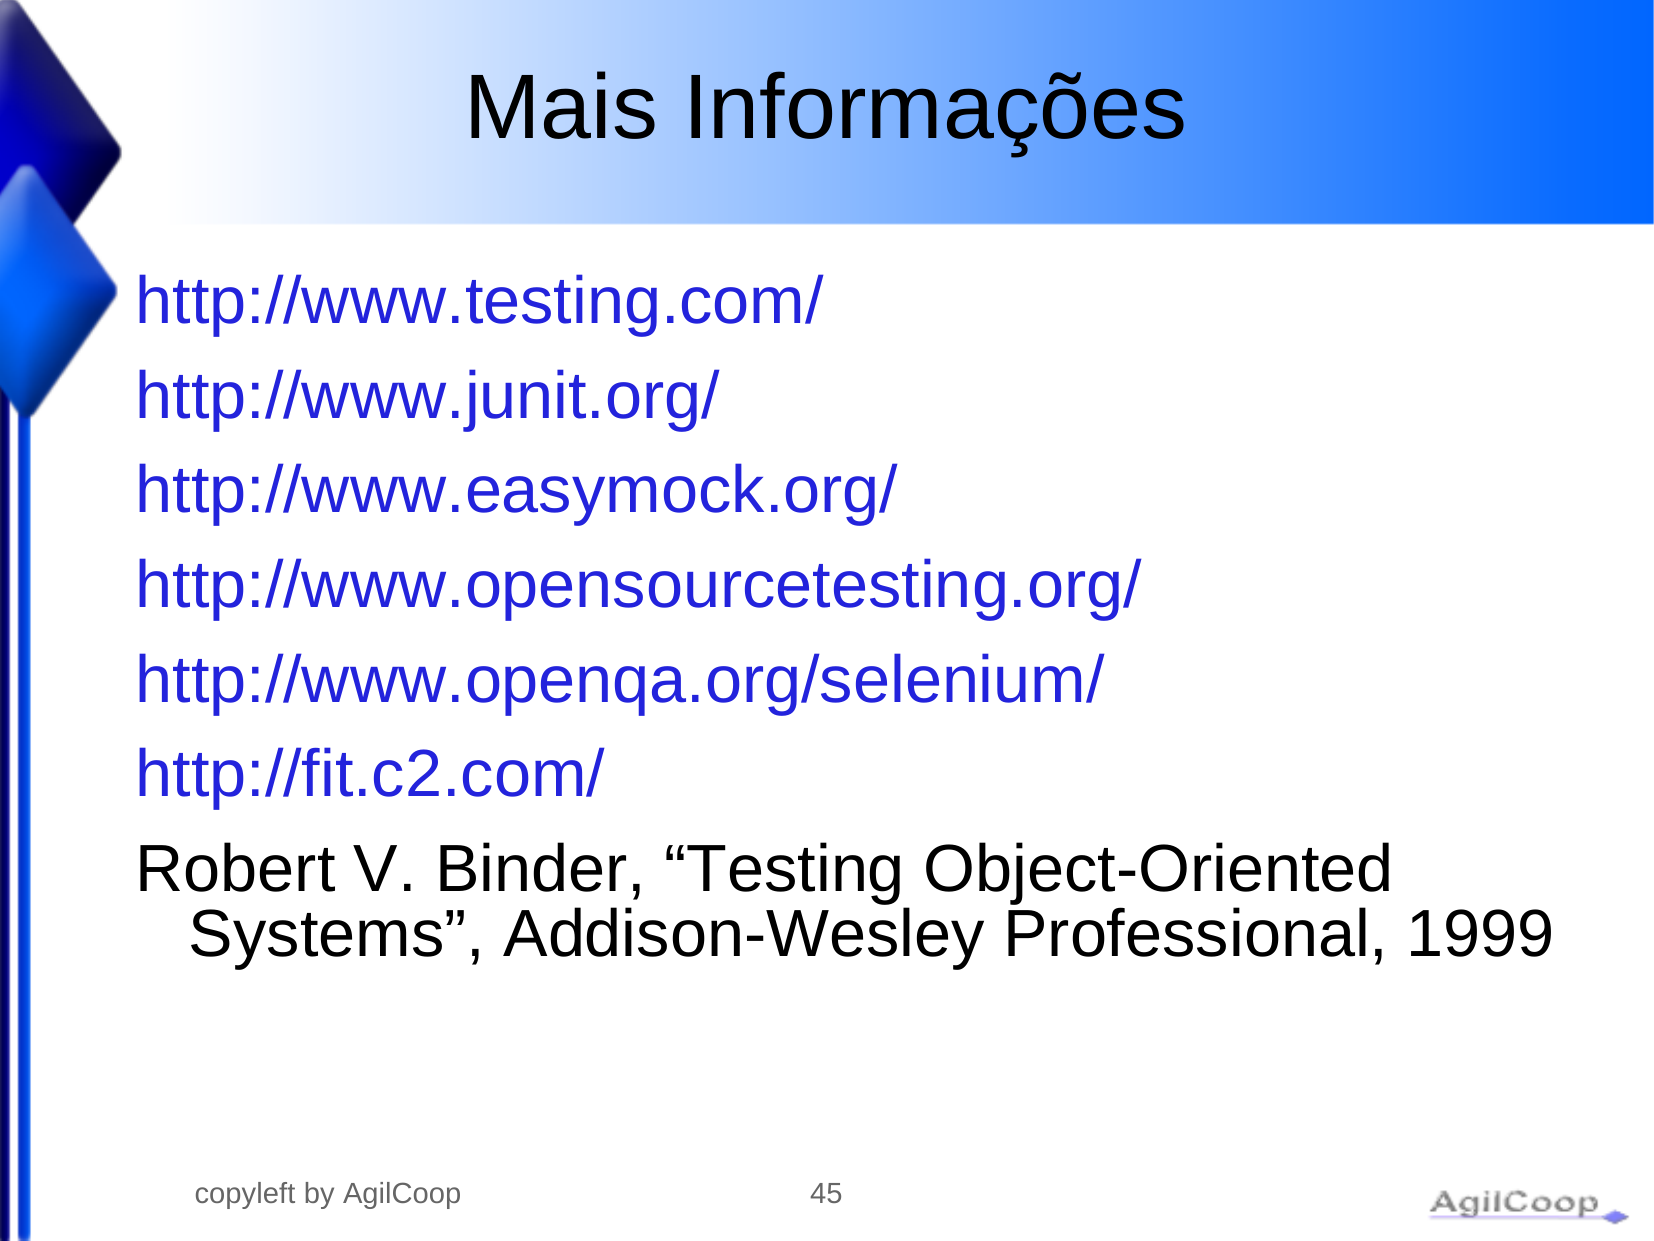

# Mais Informações
http://www.testing.com/
http://www.junit.org/
http://www.easymock.org/
http://www.opensourcetesting.org/
http://www.openqa.org/selenium/
http://fit.c2.com/
Robert V. Binder, “Testing Object-Oriented Systems”, Addison-Wesley Professional, 1999
copyleft by AgilCoop
45